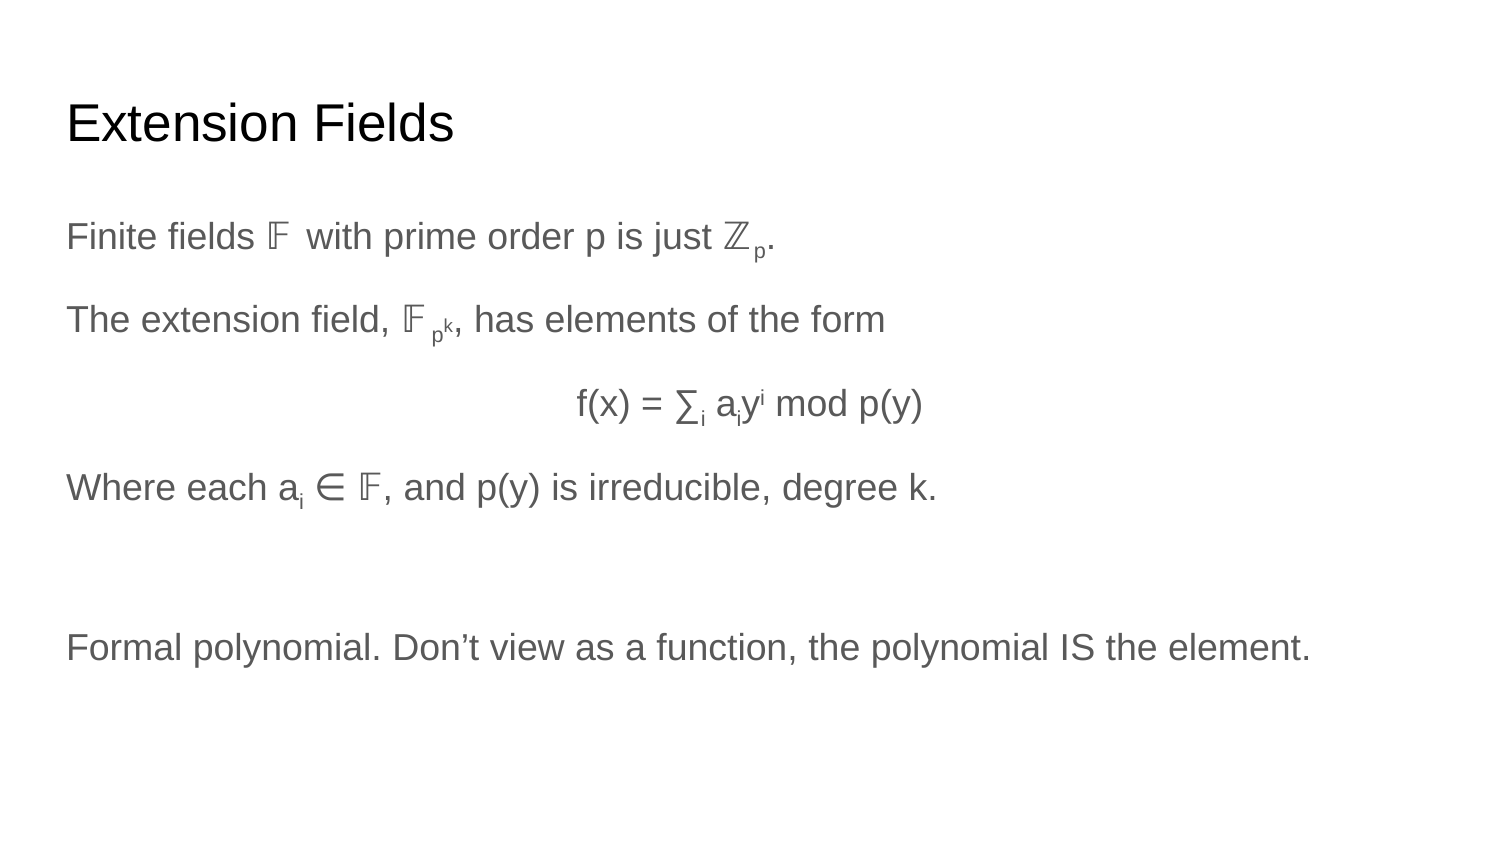

# Extension Fields
Finite fields 𝔽 with prime order p is just ℤp.
The extension field, 𝔽pk, has elements of the form
f(x) = ∑i aiyi mod p(y)
Where each ai ∈ 𝔽, and p(y) is irreducible, degree k.
Formal polynomial. Don’t view as a function, the polynomial IS the element.